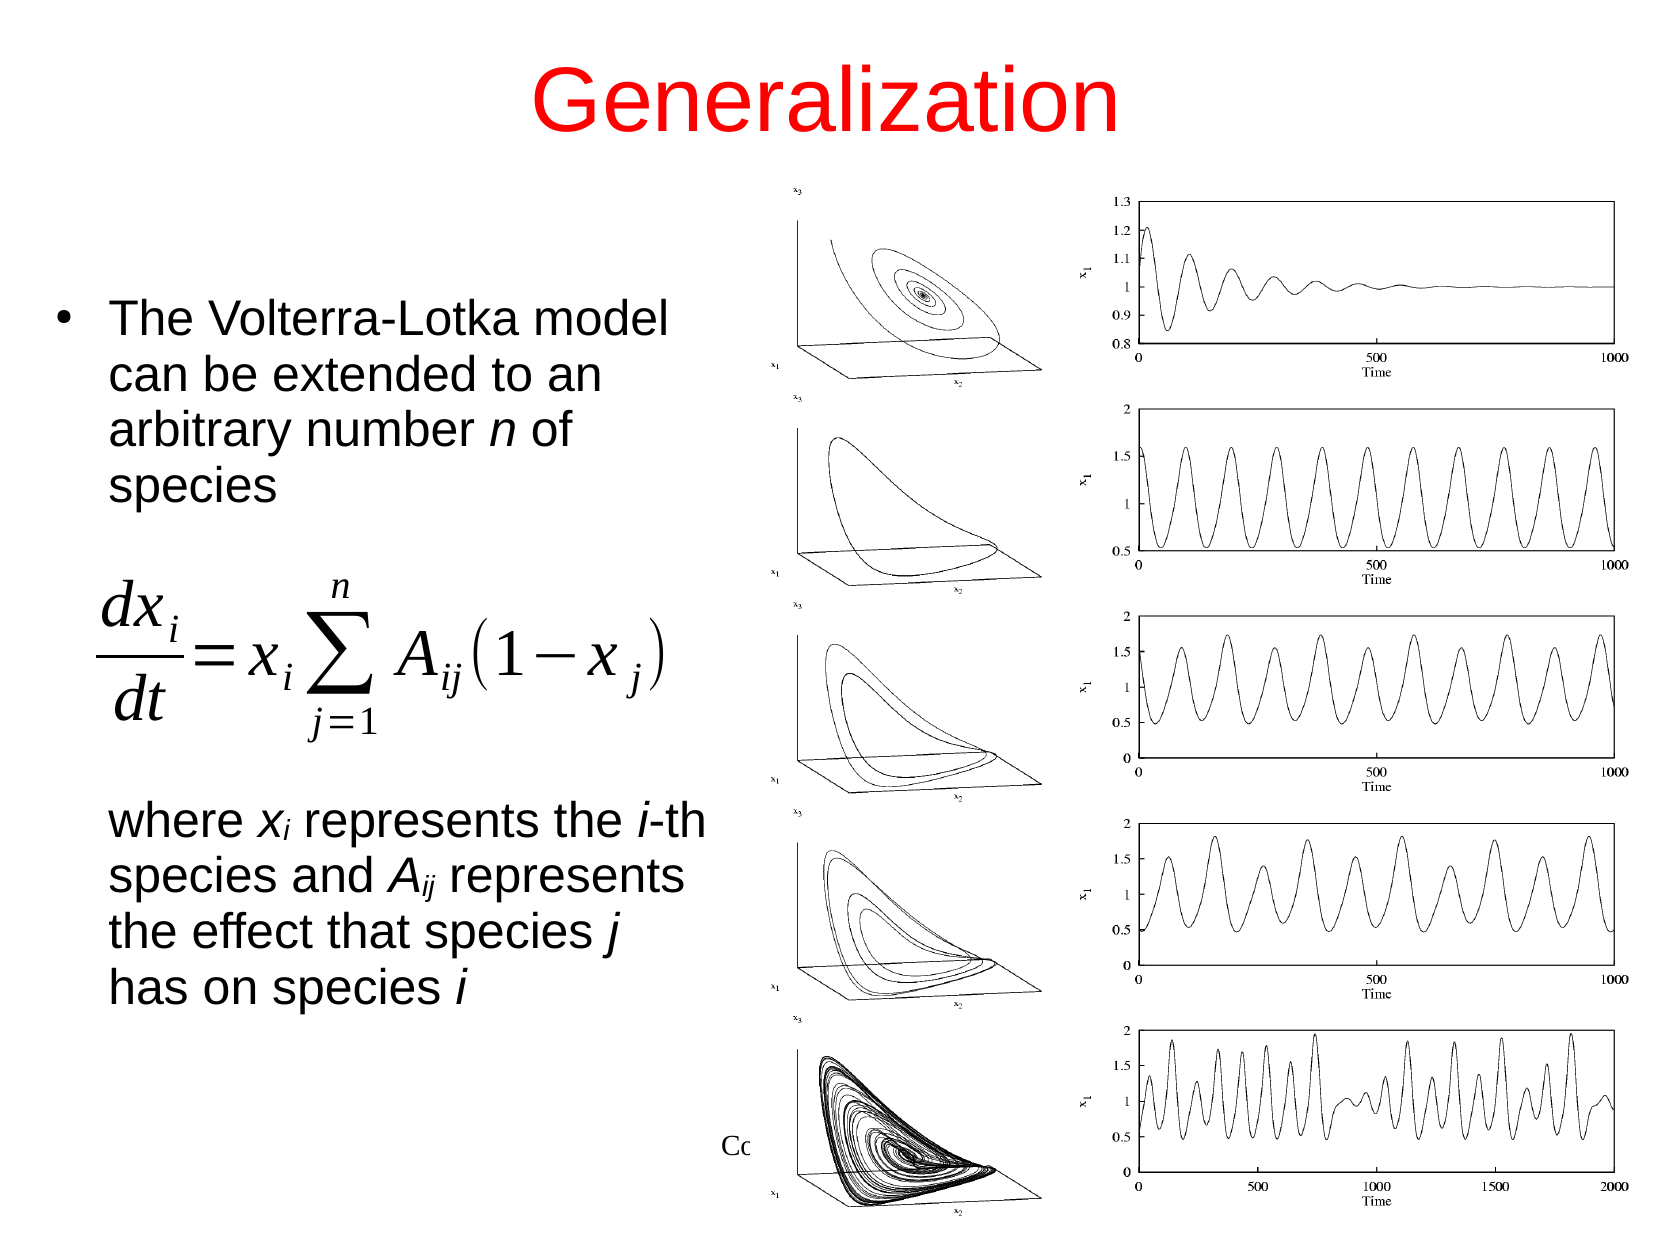

# Generalization
The Volterra-Lotka model can be extended to an arbitrary number n of species
where xi represents the i-th species and Aij represents the effect that species j has on species i
Complex Systems
36